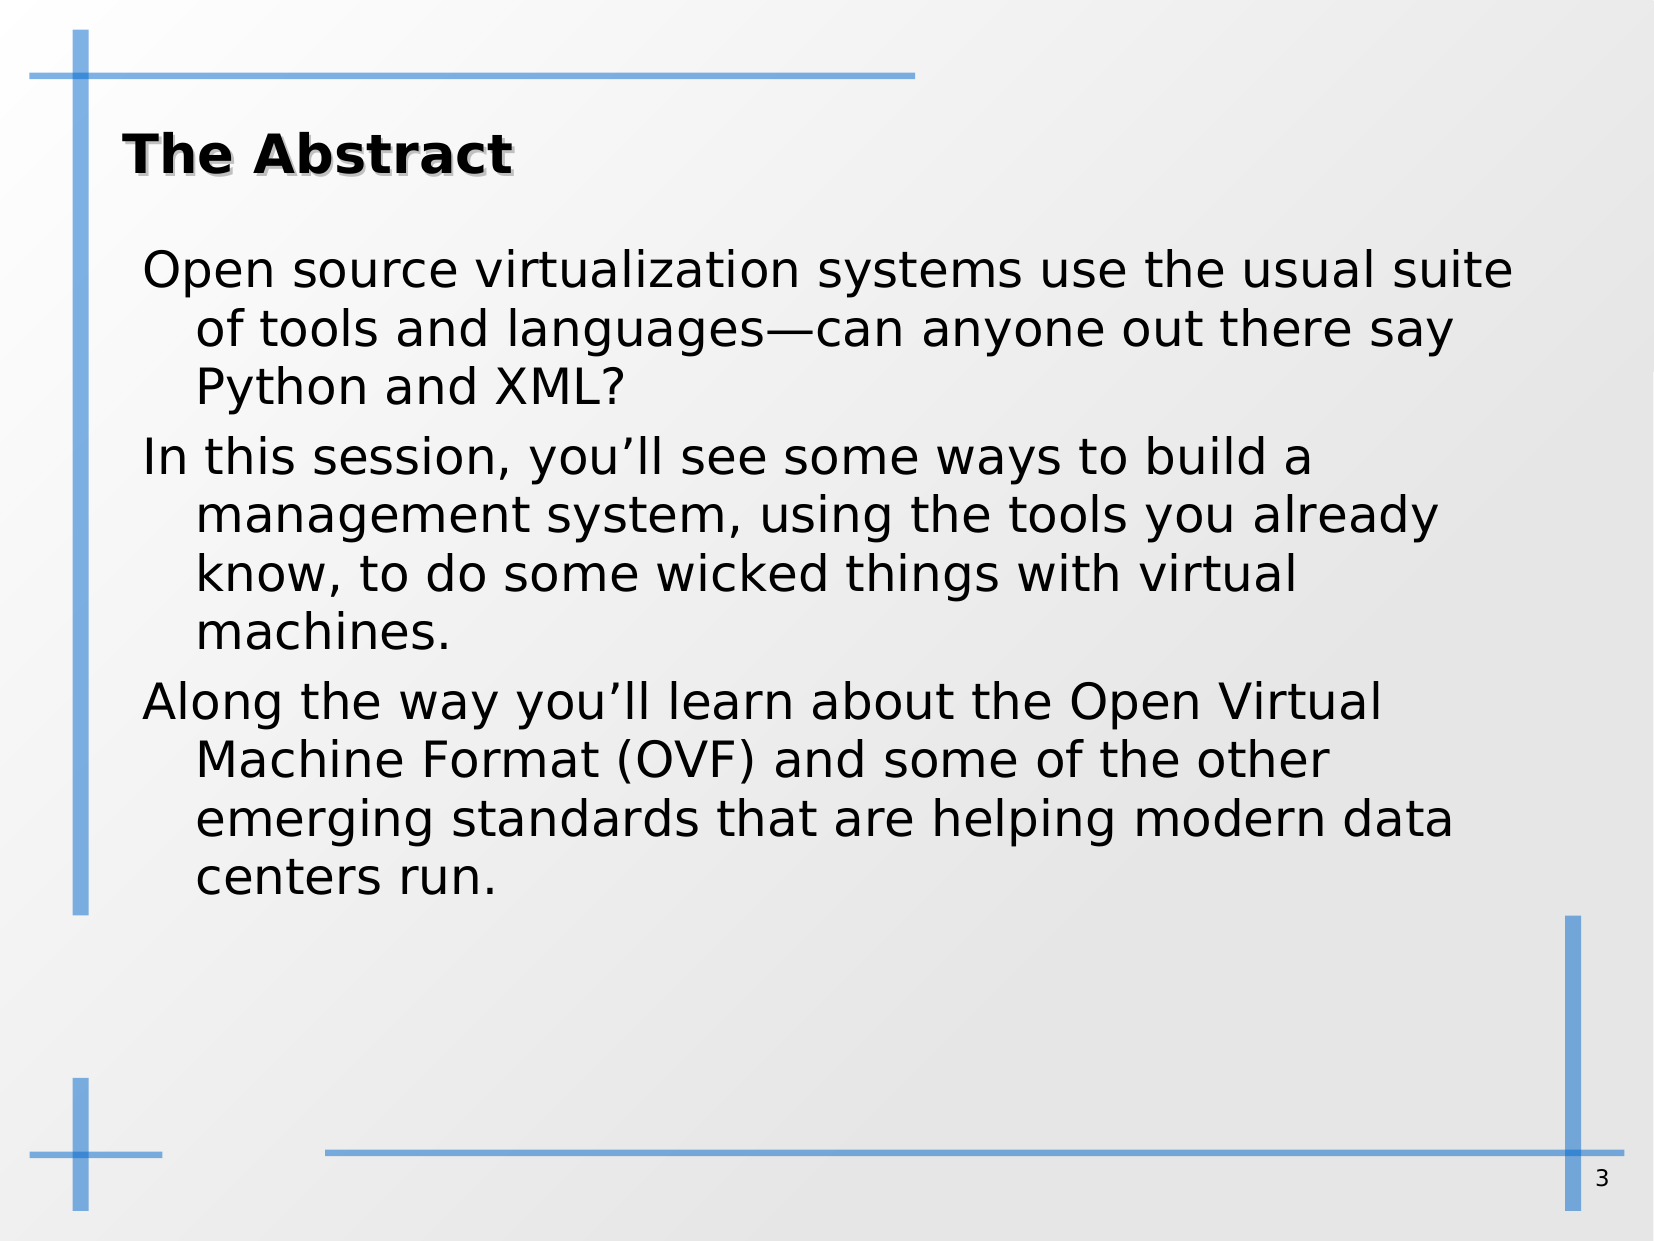

# The Abstract
Open source virtualization systems use the usual suite of tools and languages—can anyone out there say Python and XML?
In this session, you’ll see some ways to build a management system, using the tools you already know, to do some wicked things with virtual machines.
Along the way you’ll learn about the Open Virtual Machine Format (OVF) and some of the other emerging standards that are helping modern data centers run.